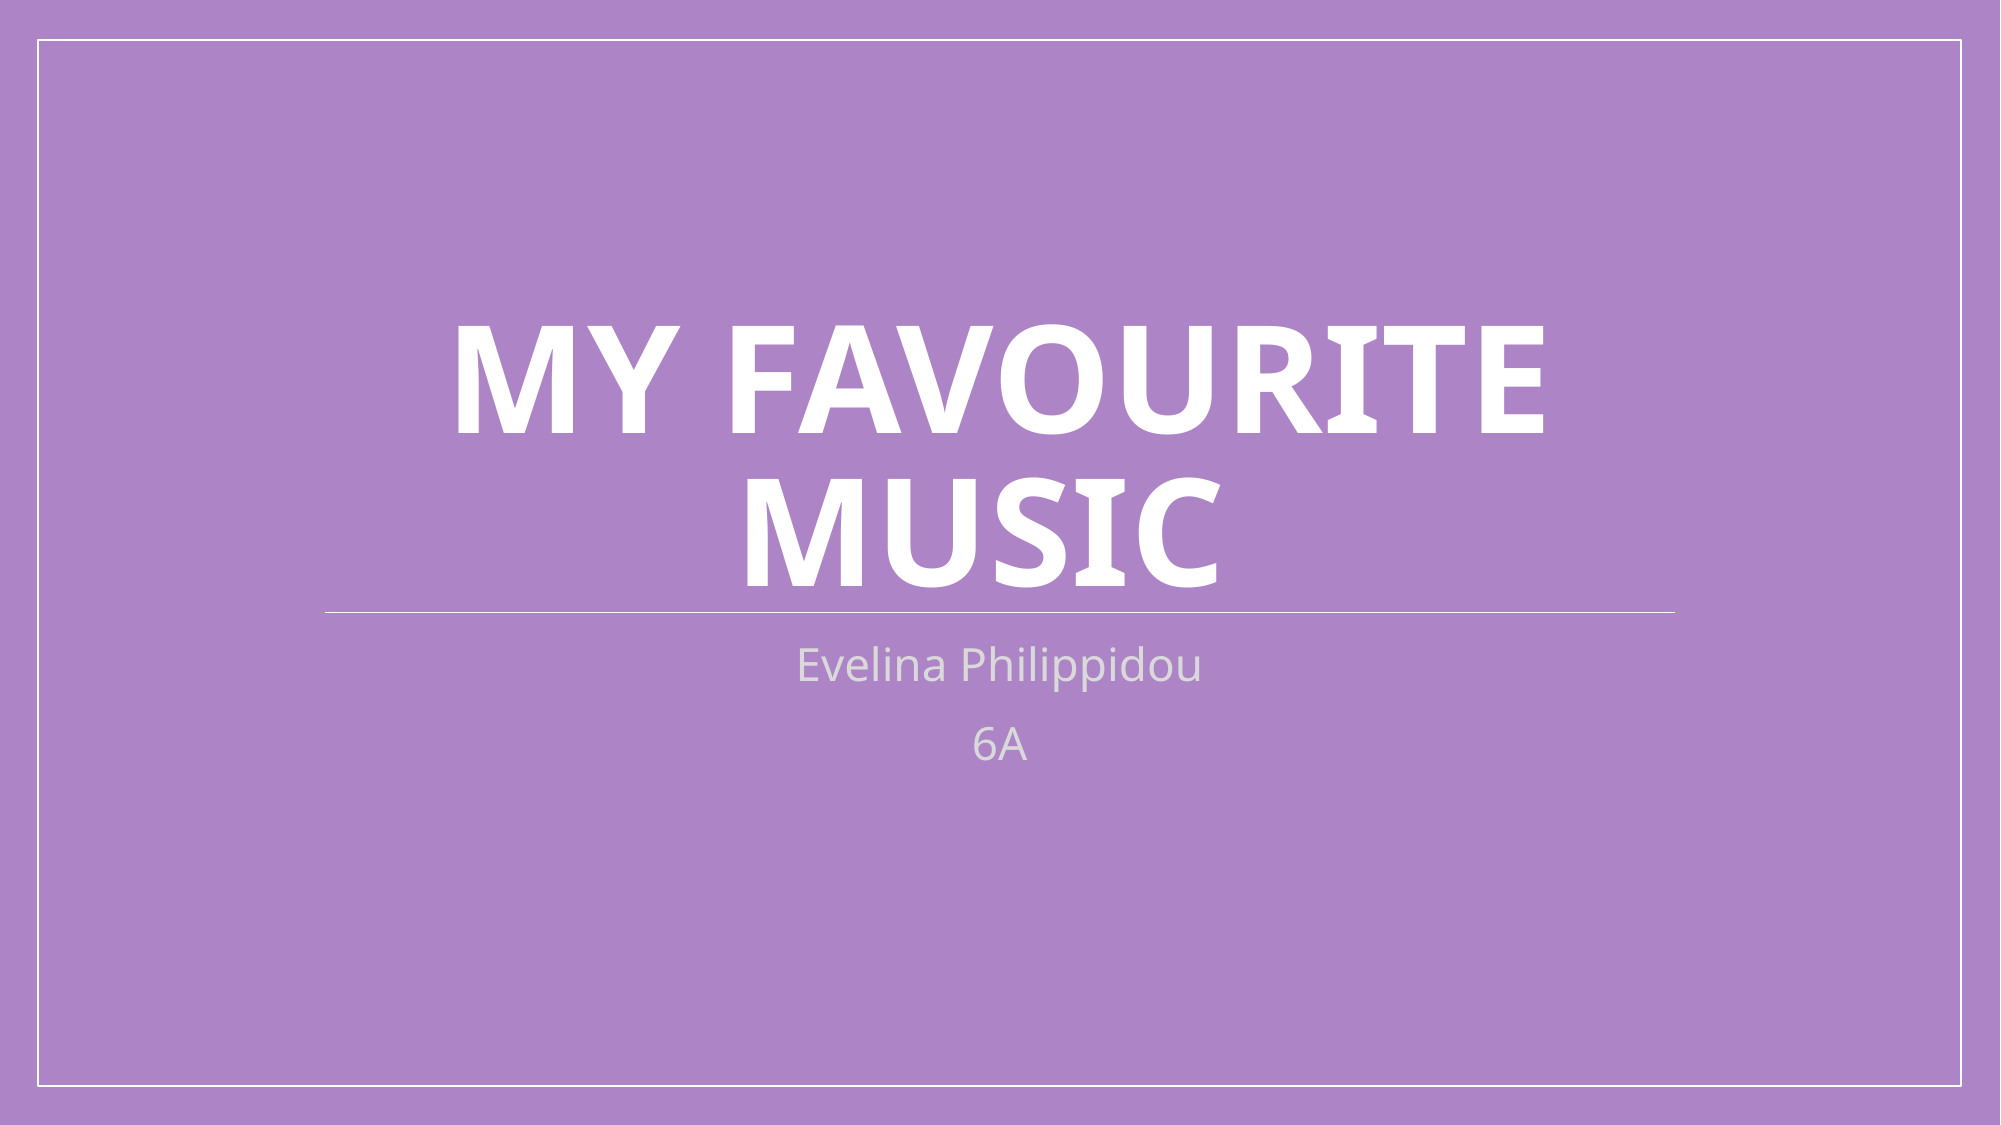

# My favourite music
Evelina Philippidou
6A